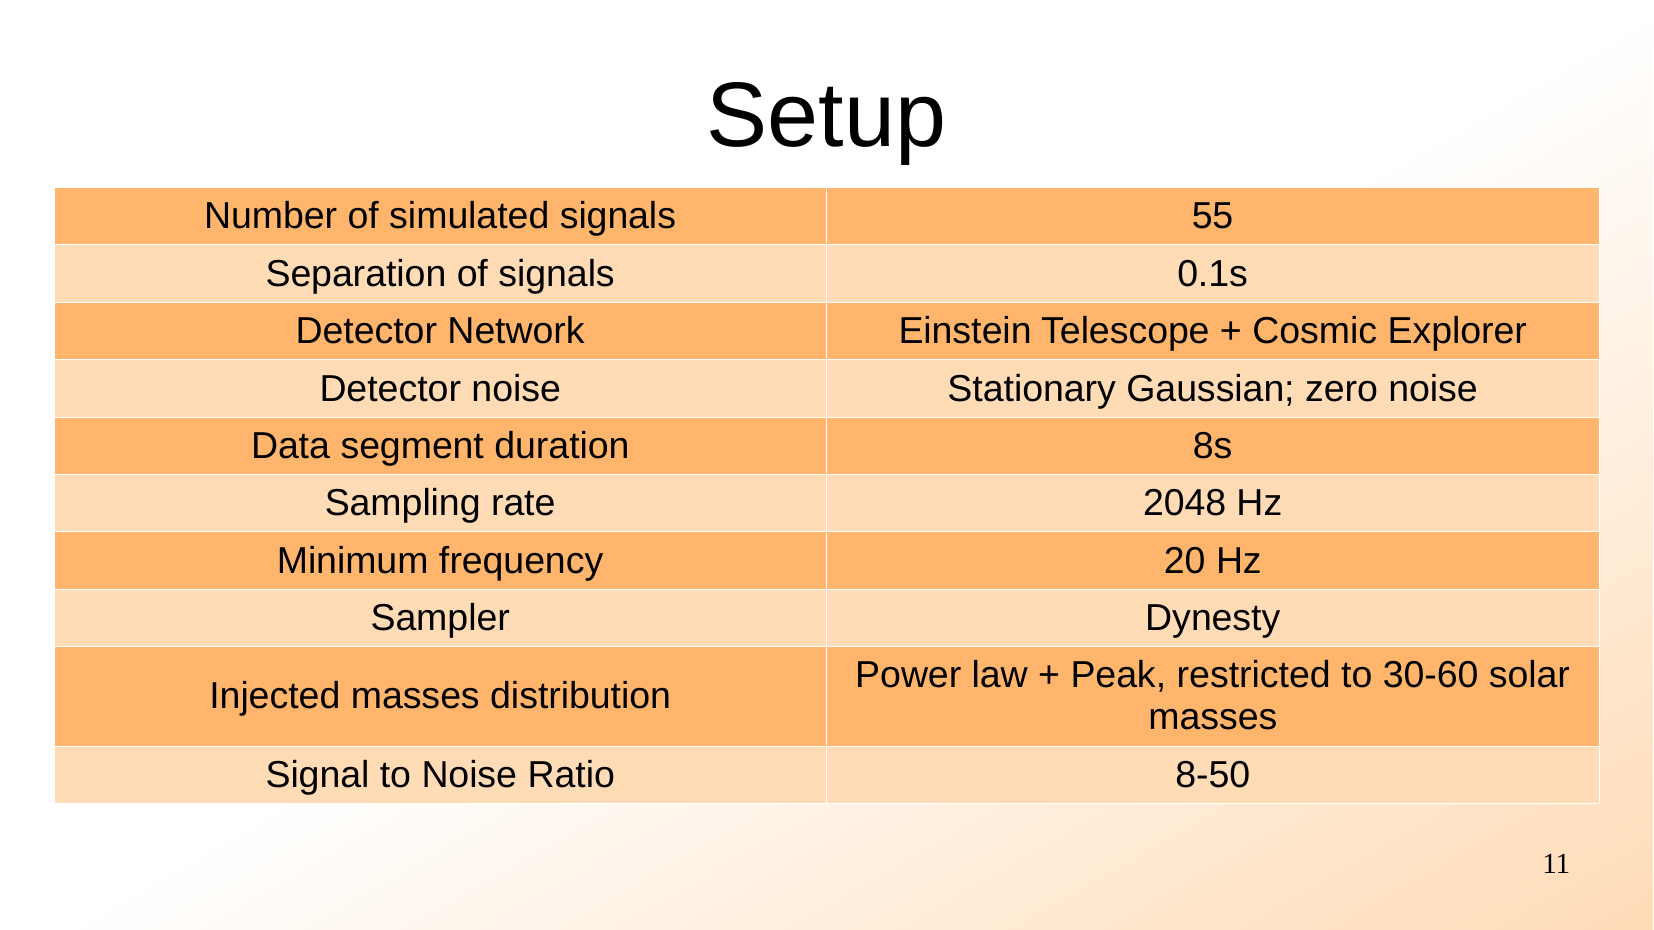

# Setup
| Number of simulated signals | 55 |
| --- | --- |
| Separation of signals | 0.1s |
| Detector Network | Einstein Telescope + Cosmic Explorer |
| Detector noise | Stationary Gaussian; zero noise |
| Data segment duration | 8s |
| Sampling rate | 2048 Hz |
| Minimum frequency | 20 Hz |
| Sampler | Dynesty |
| Injected masses distribution | Power law + Peak, restricted to 30-60 solar masses |
| Signal to Noise Ratio | 8-50 |
55 simulated pairs of BBH signals
Each pair separated by 0.1s
Injected into 3G detector network (Einstein Telescope + Cosmic Explorer)
Injections both into zero noise and stationary Gaussian noise
8s data segments, 2048 Hz sampling rate, 20 Hz minimum frequency
Component masses sampled from Power law + peak distribution, kept only if in 30-60 solar mass range
Signals rescaled to SNRs in 8-50 range
11